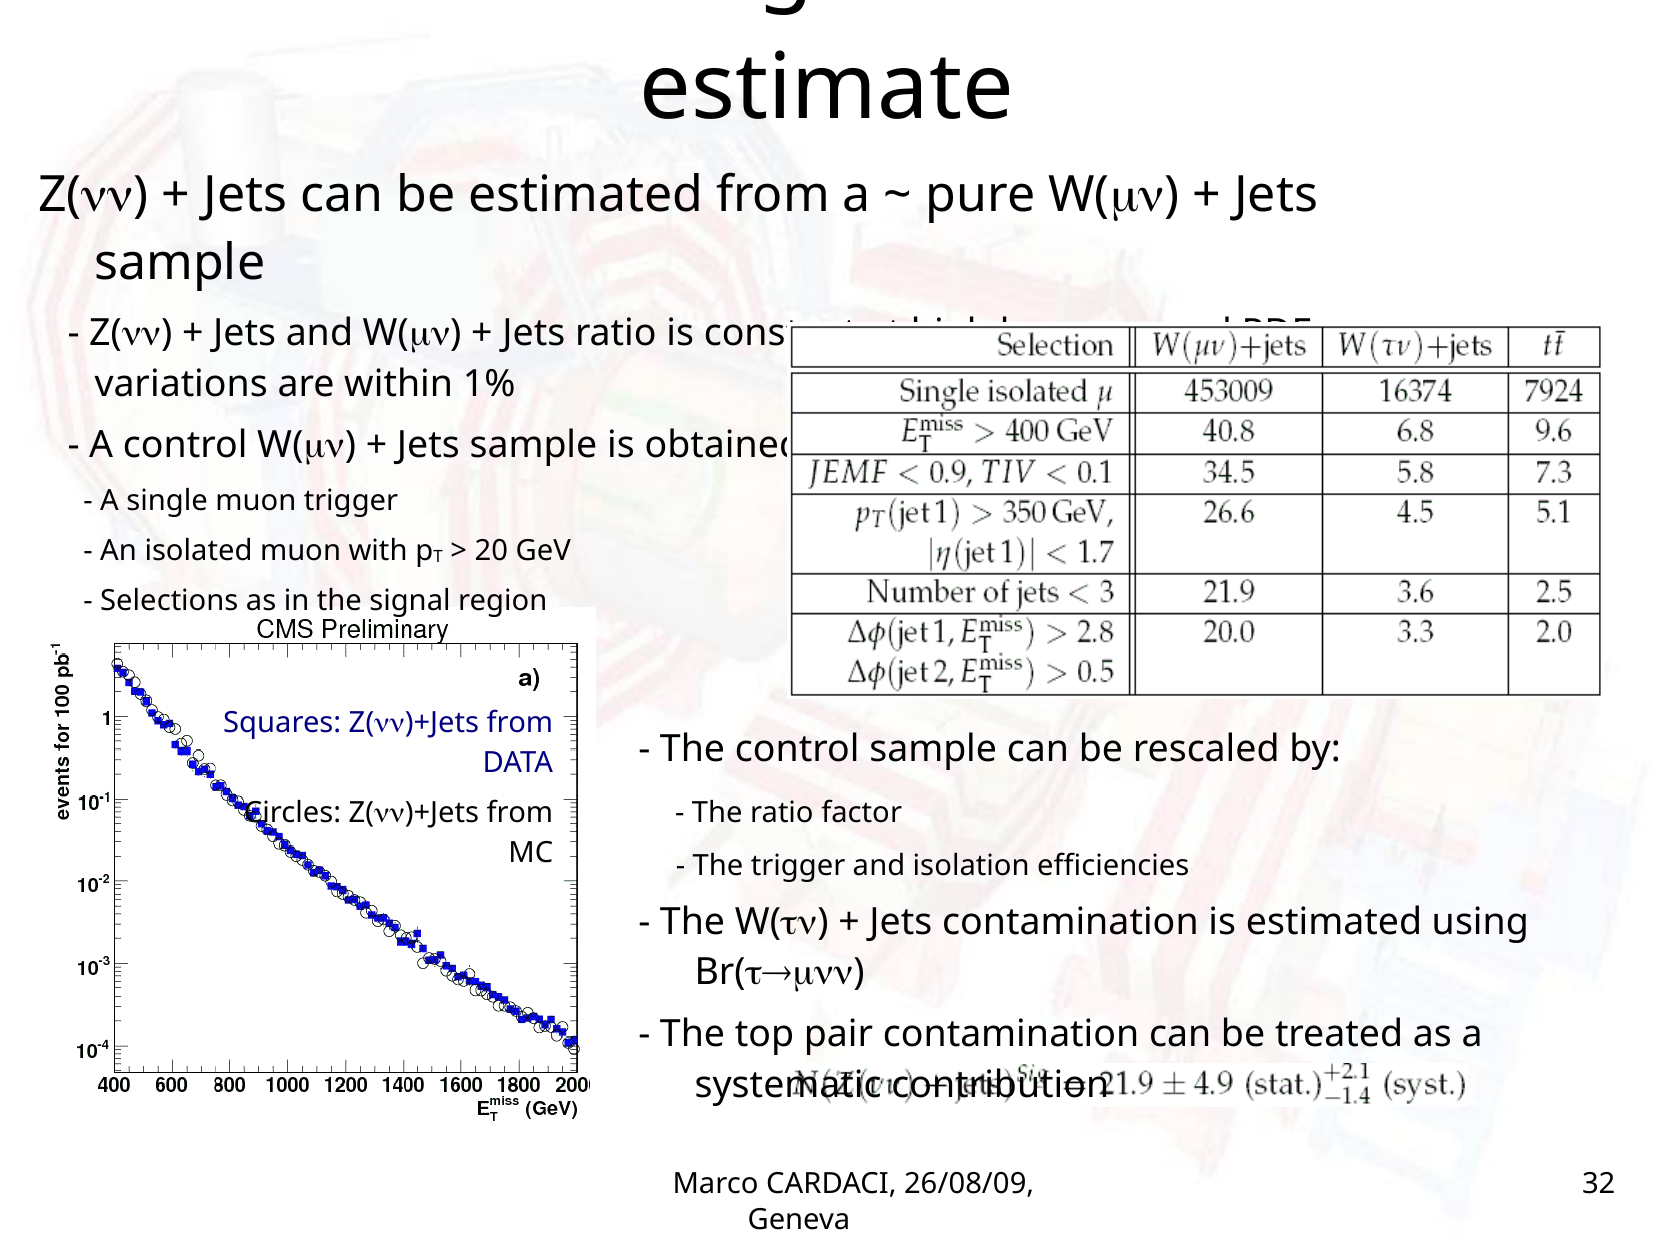

# Irreducible background data driven estimate
Z() + Jets can be estimated from a ~ pure W() + Jets sample
 - Z() + Jets and W() + Jets ratio is constant at high boson pT and PDF variations are within 1%
 - A control W() + Jets sample is obtained asking:
 - A single muon trigger
 - An isolated muon with pT > 20 GeV
 - Selections as in the signal region
Squares: Z()+Jets from DATA
Circles: Z()+Jets from MC
- The control sample can be rescaled by:
 - The ratio factor
 - The trigger and isolation efficiencies
- The W() + Jets contamination is estimated using Br()
- The top pair contamination can be treated as a systematic contribution
Marco CARDACI, 26/08/09, Geneva
32